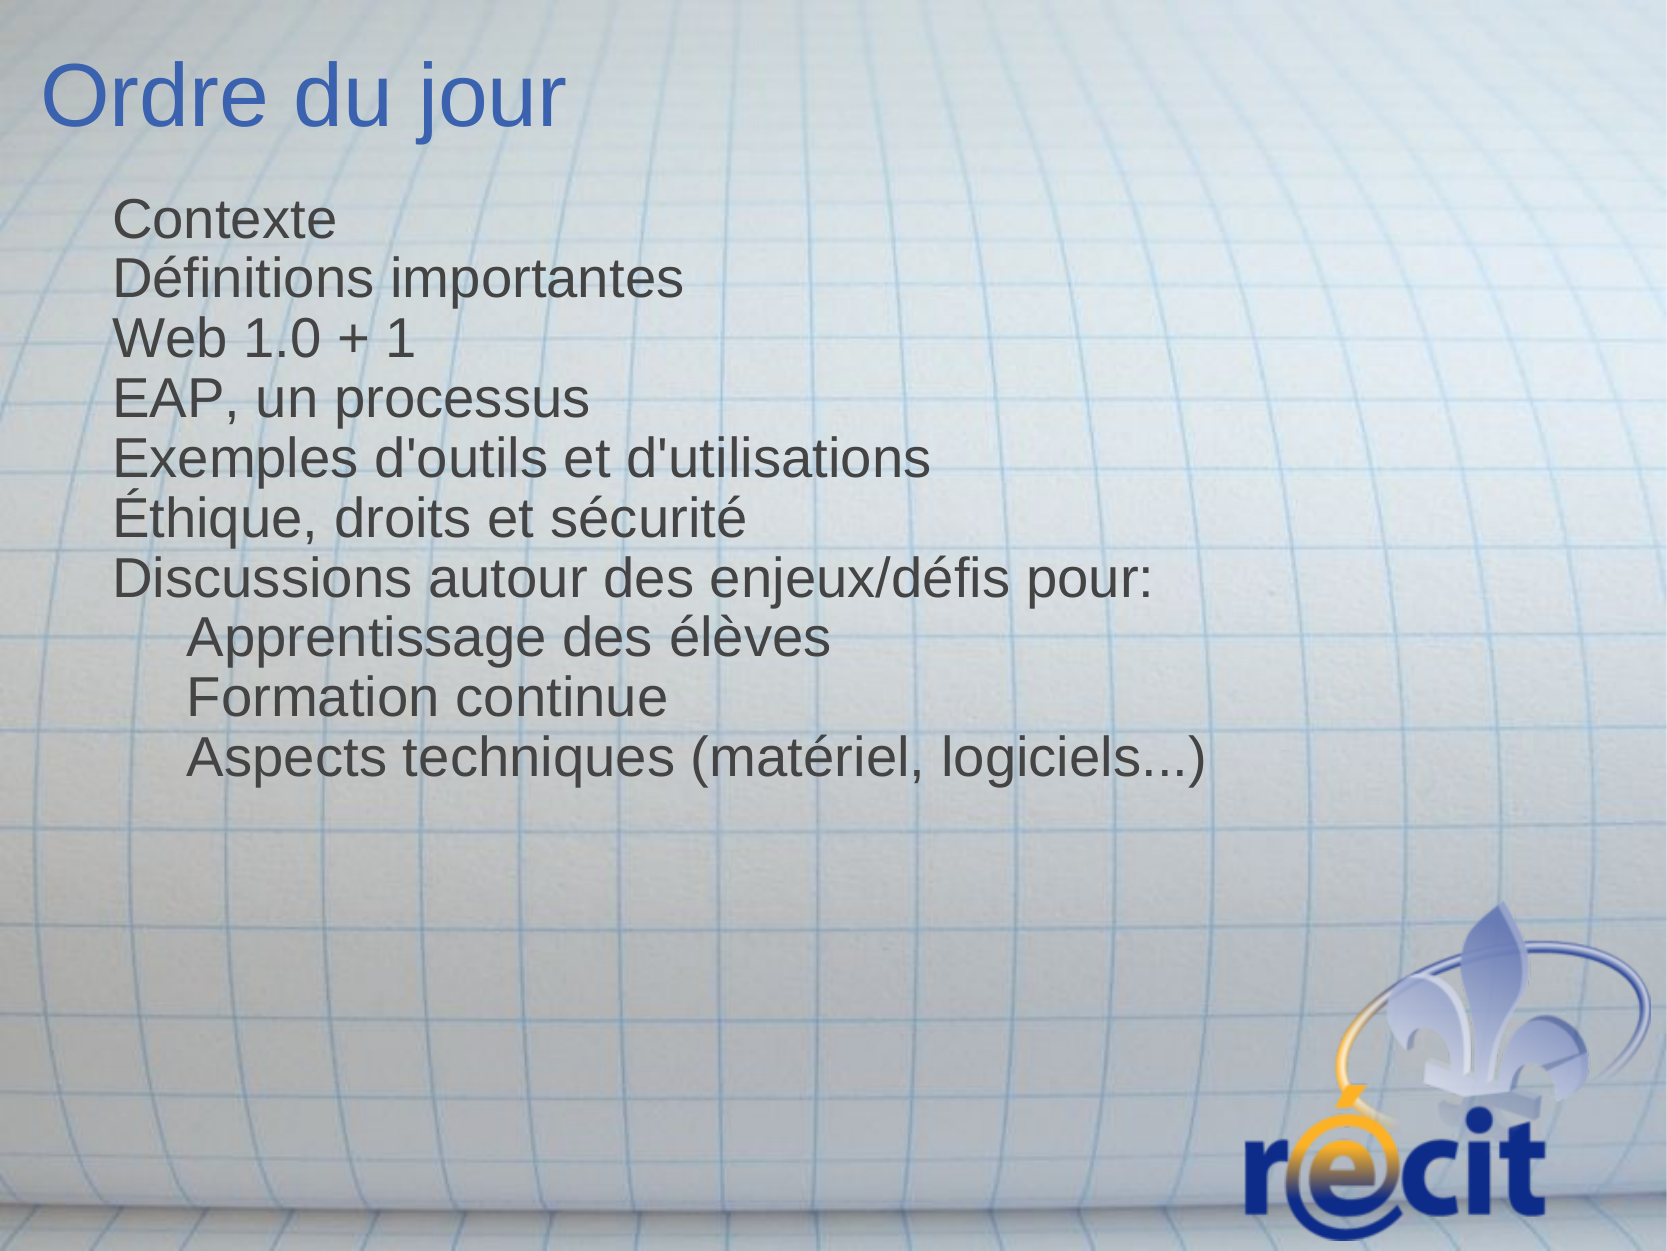

# Ordre du jour
Contexte
Définitions importantes
Web 1.0 + 1
EAP, un processus
Exemples d'outils et d'utilisations
Éthique, droits et sécurité
Discussions autour des enjeux/défis pour:
Apprentissage des élèves
Formation continue
Aspects techniques (matériel, logiciels...)‏